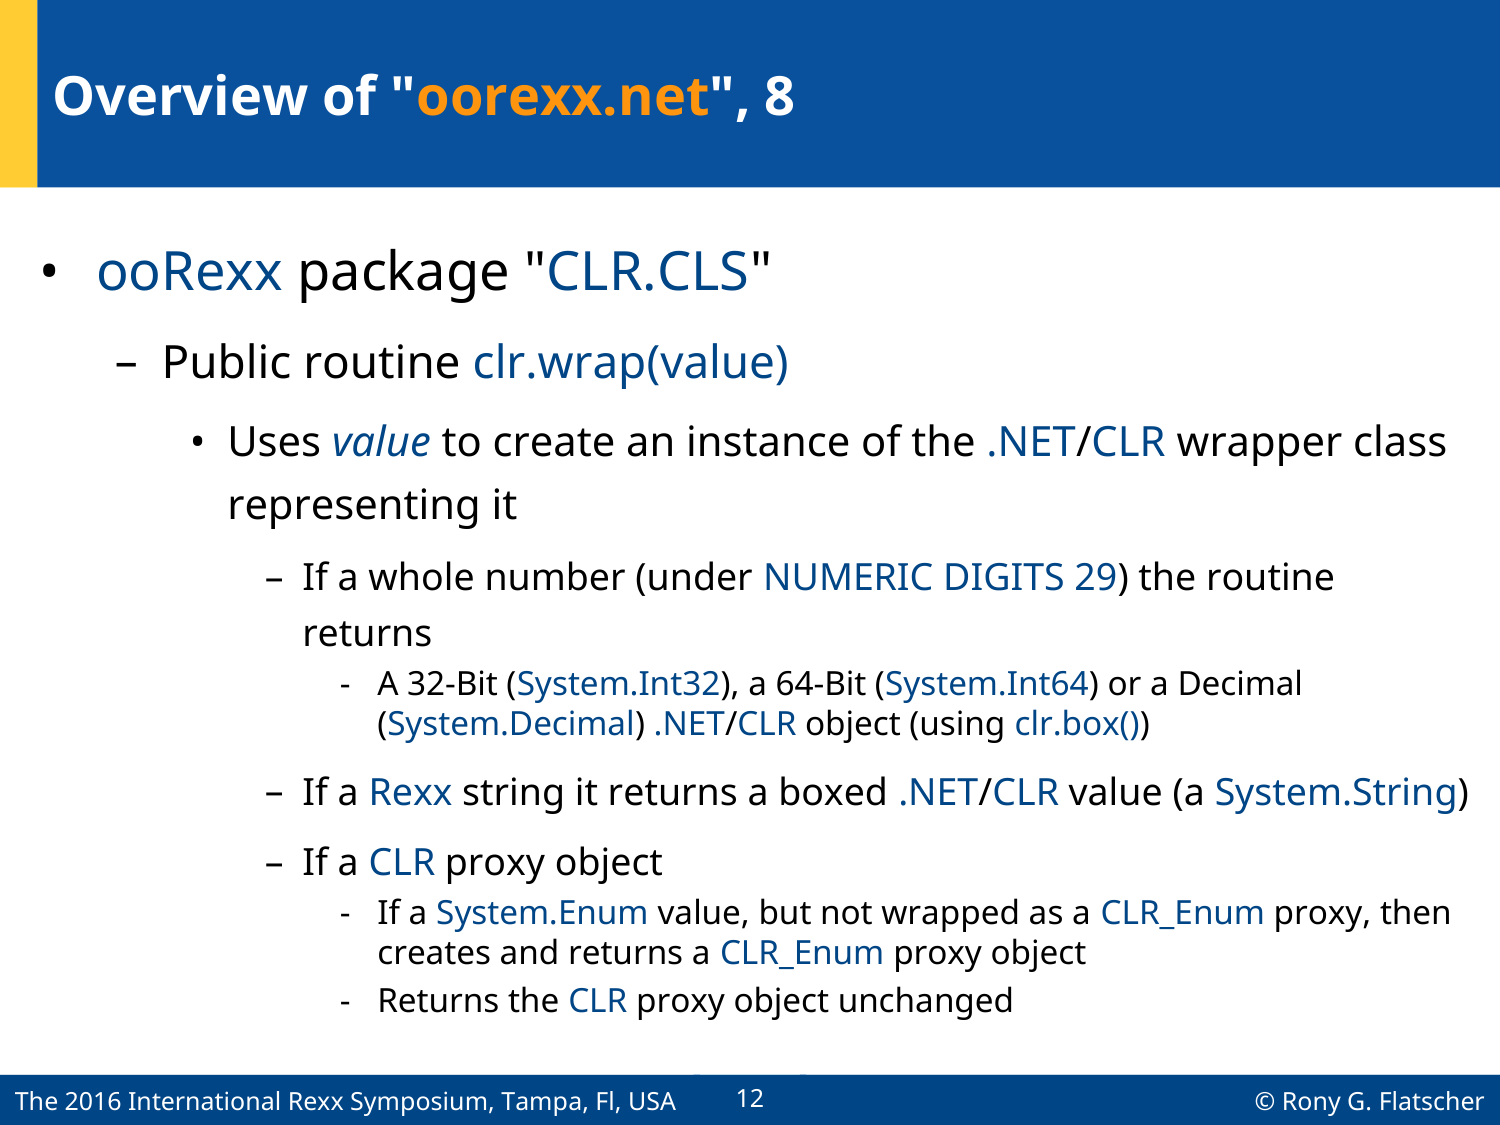

# Overview of "oorexx.net", 8
ooRexx package "CLR.CLS"
Public routine clr.wrap(value)
Uses value to create an instance of the .NET/CLR wrapper class representing it
If a whole number (under NUMERIC DIGITS 29) the routine returns
A 32-Bit (System.Int32), a 64-Bit (System.Int64) or a Decimal (System.Decimal) .NET/CLR object (using clr.box())
If a Rexx string it returns a boxed .NET/CLR value (a System.String)
If a CLR proxy object
If a System.Enum value, but not wrapped as a CLR_Enum proxy, then creates and returns a CLR_Enum proxy object
Returns the CLR proxy object unchanged